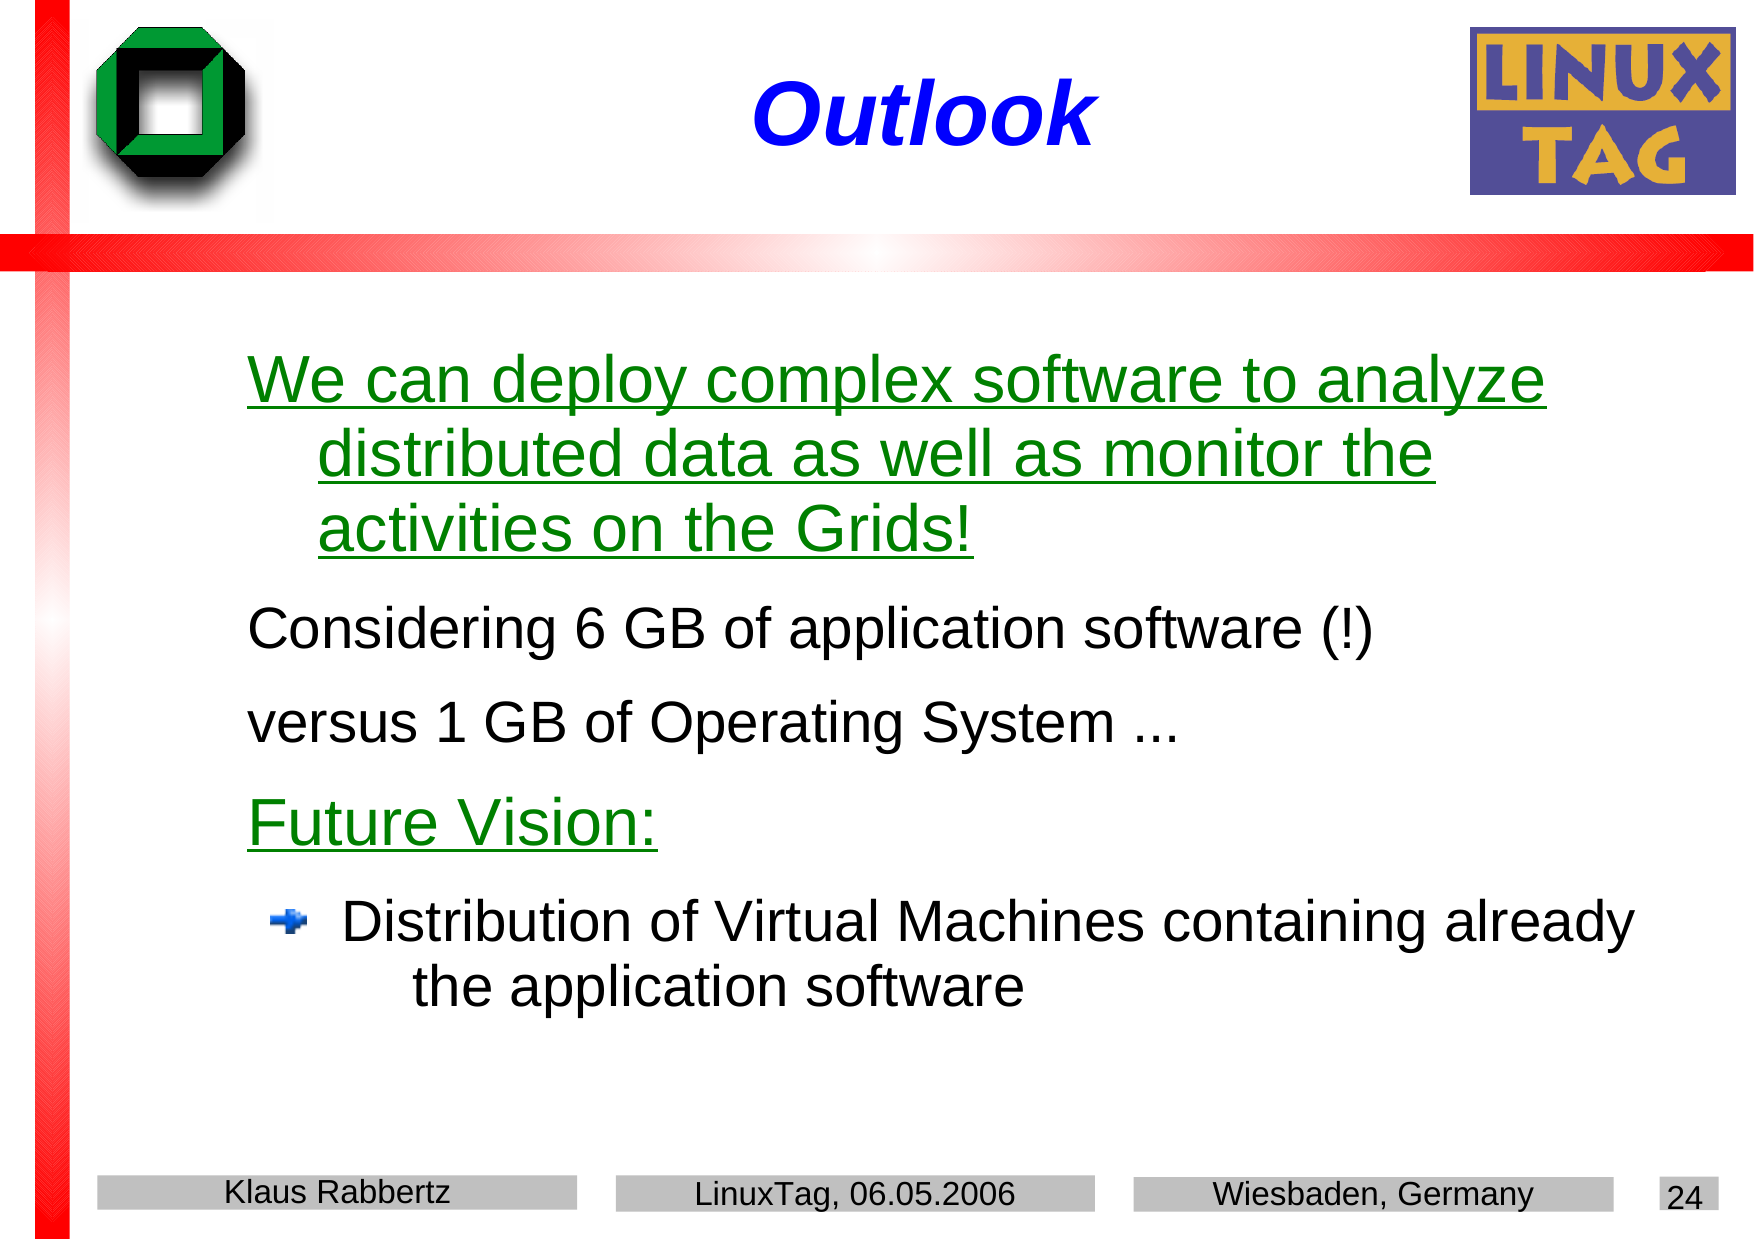

# Outlook
We can deploy complex software to analyze distributed data as well as monitor the activities on the Grids!
Considering 6 GB of application software (!)
versus 1 GB of Operating System ...
Future Vision:
Distribution of Virtual Machines containing already the application software